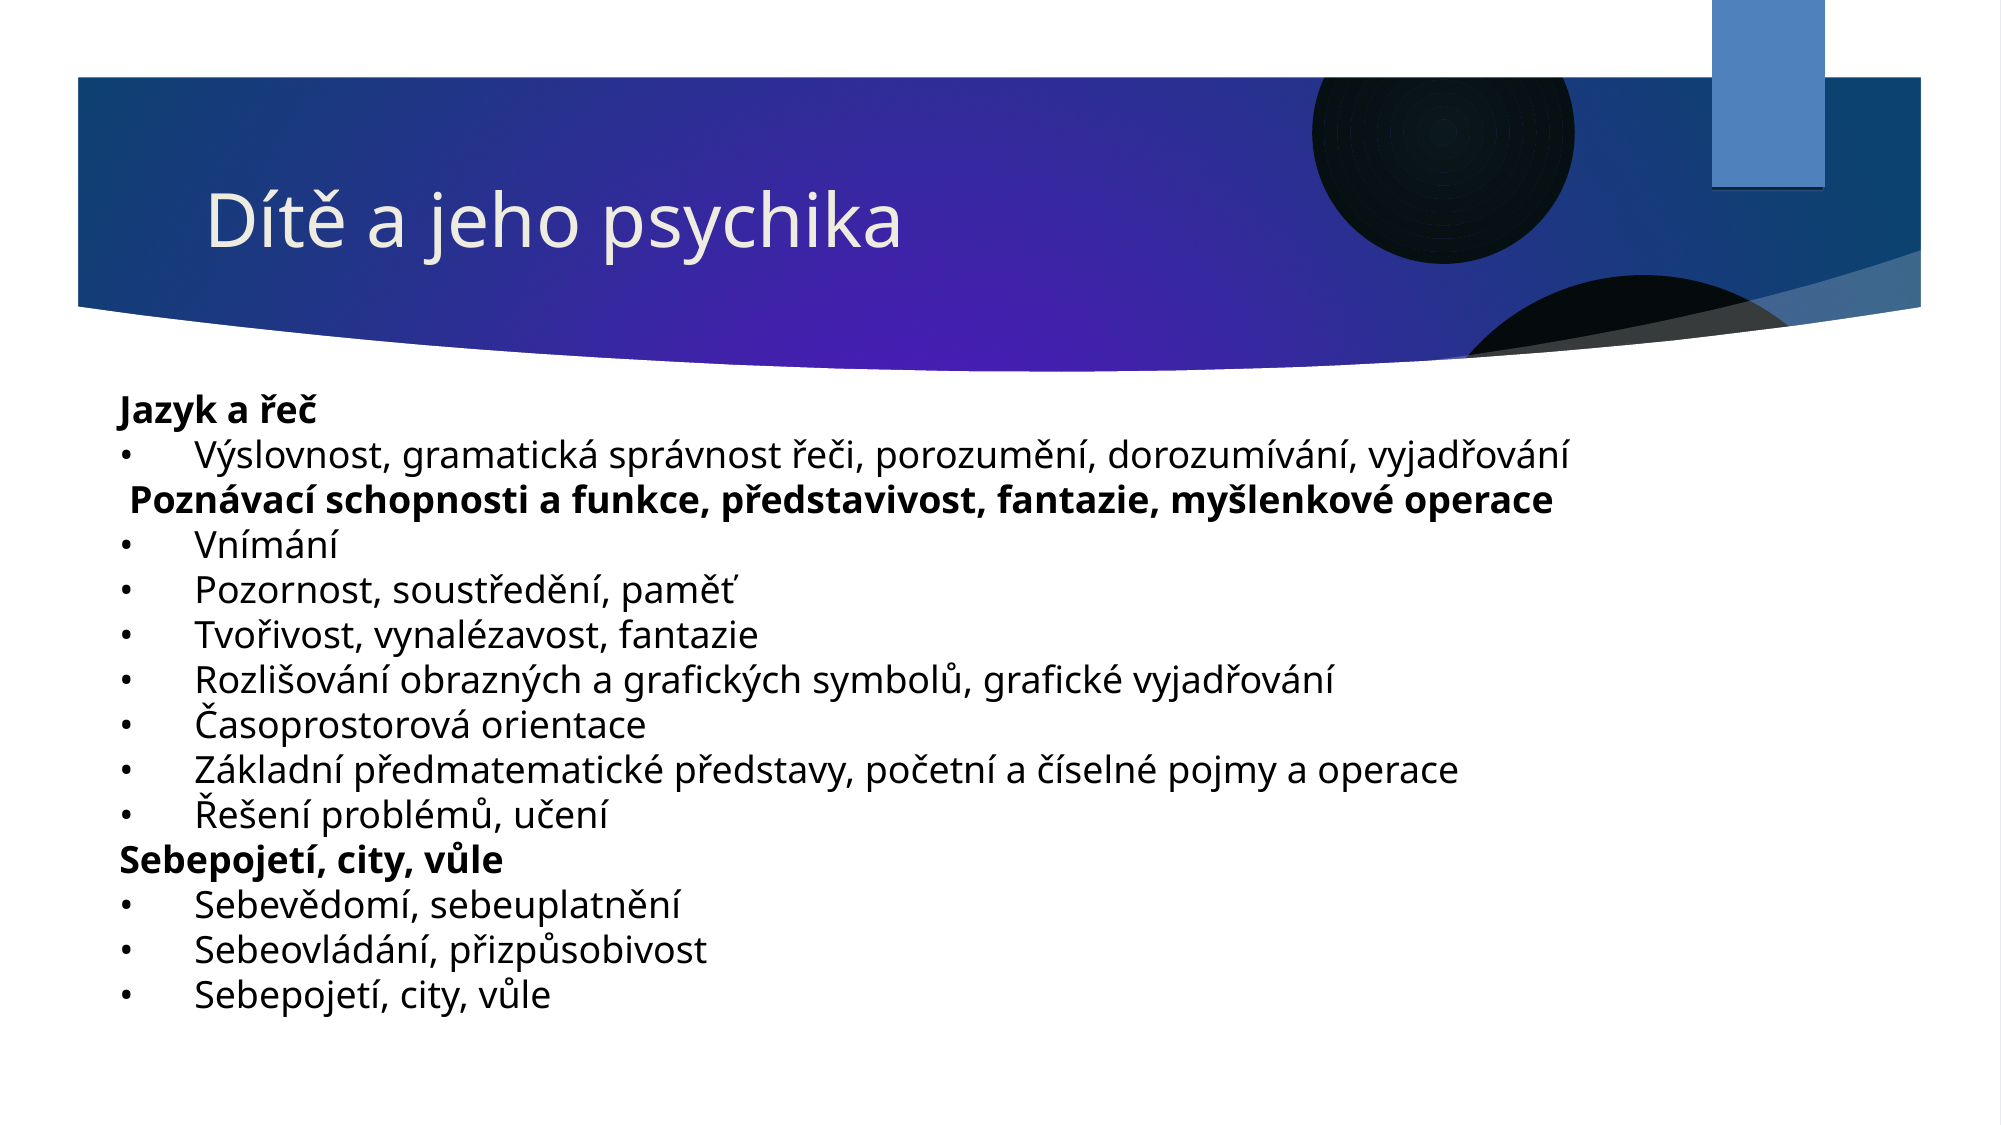

# Dítě a jeho psychika
Jazyk a řeč
•	Výslovnost, gramatická správnost řeči, porozumění, dorozumívání, vyjadřování
 Poznávací schopnosti a funkce, představivost, fantazie, myšlenkové operace
•	Vnímání
•	Pozornost, soustředění, paměť
•	Tvořivost, vynalézavost, fantazie
•	Rozlišování obrazných a grafických symbolů, grafické vyjadřování
•	Časoprostorová orientace
•	Základní předmatematické představy, početní a číselné pojmy a operace
•	Řešení problémů, učení
Sebepojetí, city, vůle
•	Sebevědomí, sebeuplatnění
•	Sebeovládání, přizpůsobivost
•	Sebepojetí, city, vůle